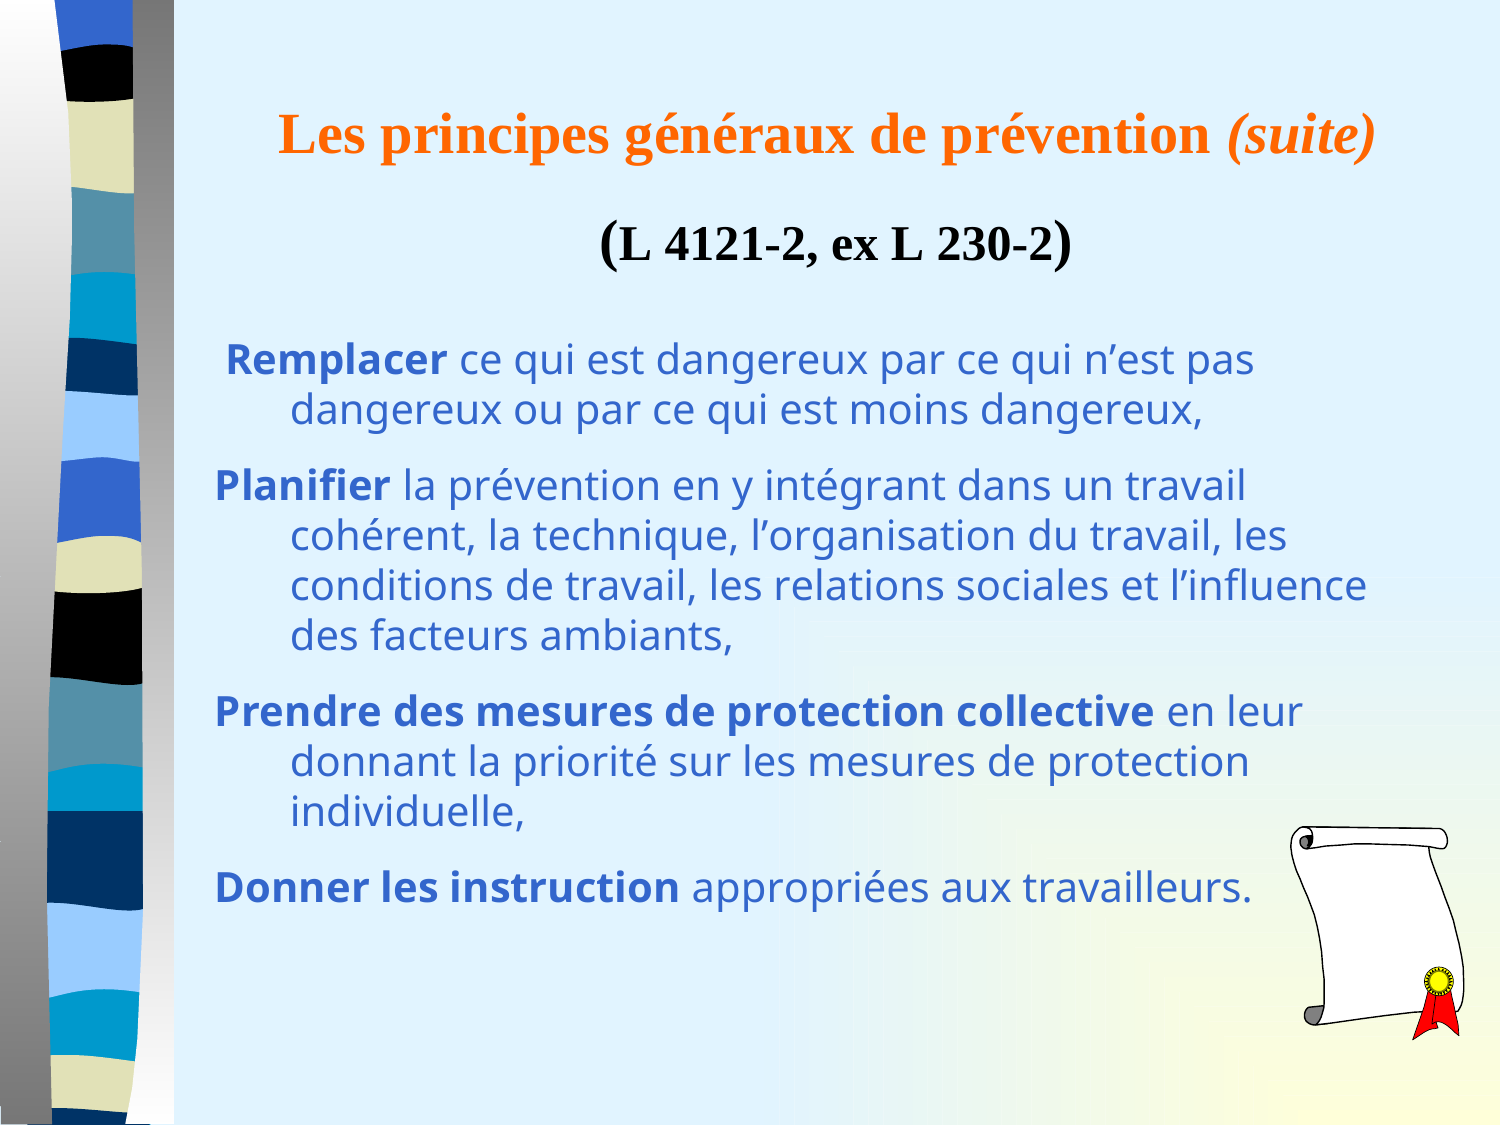

Les principes généraux de prévention (suite)
 (L 4121-2, ex L 230-2)
 Remplacer ce qui est dangereux par ce qui n’est pas dangereux ou par ce qui est moins dangereux,
Planifier la prévention en y intégrant dans un travail cohérent, la technique, l’organisation du travail, les conditions de travail, les relations sociales et l’influence des facteurs ambiants,
Prendre des mesures de protection collective en leur donnant la priorité sur les mesures de protection individuelle,
Donner les instruction appropriées aux travailleurs.